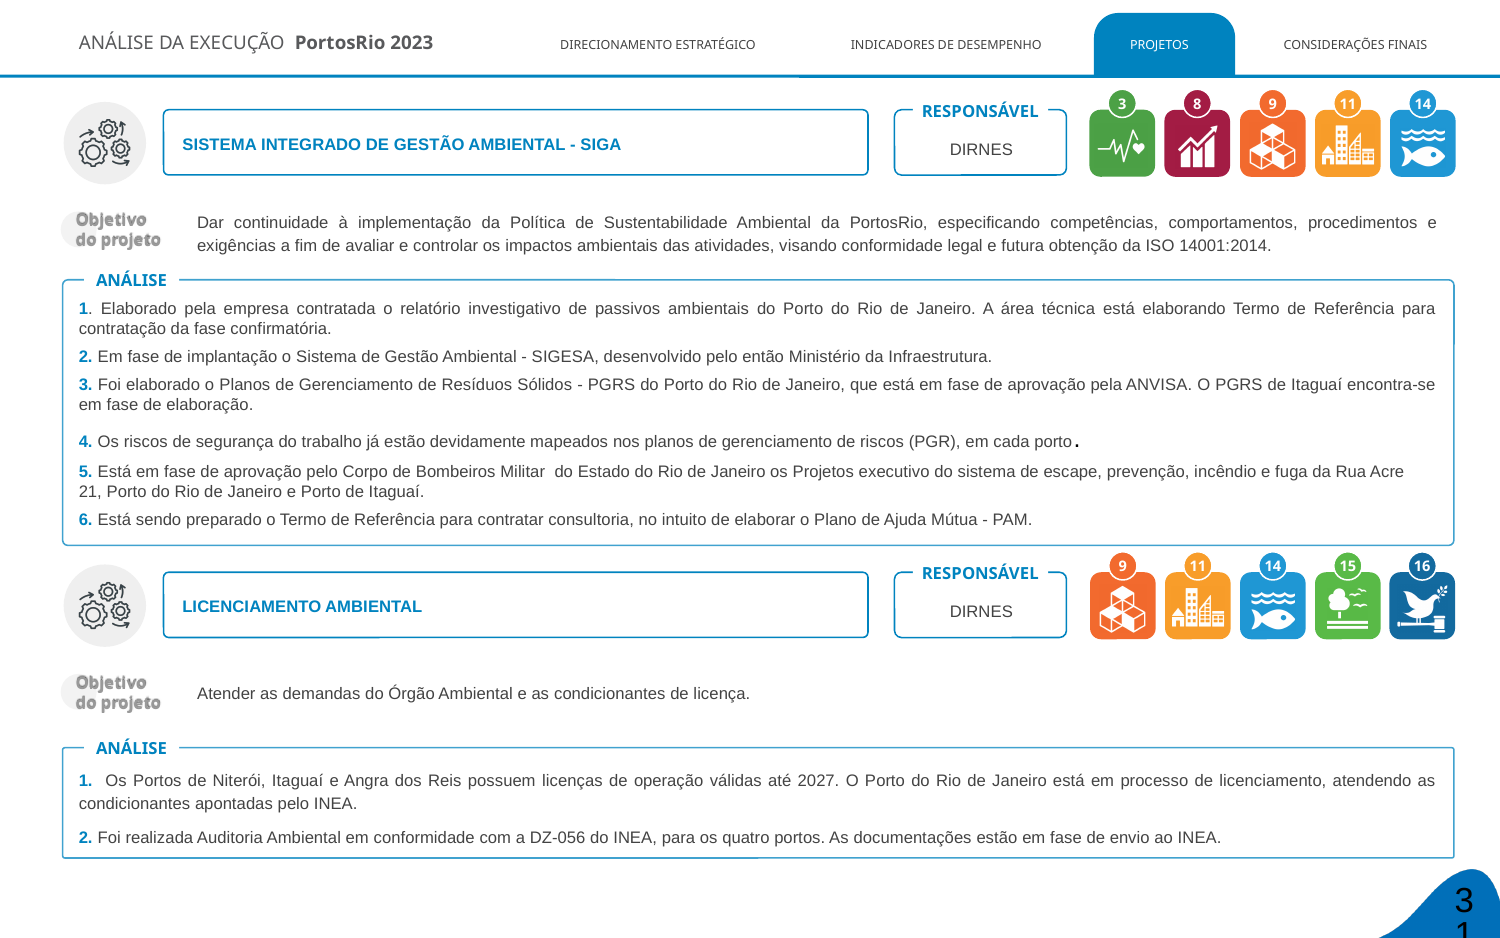

ANÁLISE DA EXECUÇÃO PortosRio 2023
DIRECIONAMENTO ESTRATÉGICO
INDICADORES DE DESEMPENHO
PROJETOS
CONSIDERAÇÕES FINAIS
3
8
9
11
14
RESPONSÁVEL
DIRNES
SISTEMA INTEGRADO DE GESTÃO AMBIENTAL - SIGA
Objetivo
do projeto
Dar continuidade à implementação da Política de Sustentabilidade Ambiental da PortosRio, especificando competências, comportamentos, procedimentos e exigências a fim de avaliar e controlar os impactos ambientais das atividades, visando conformidade legal e futura obtenção da ISO 14001:2014.
ANÁLISE
1. Elaborado pela empresa contratada o relatório investigativo de passivos ambientais do Porto do Rio de Janeiro. A área técnica está elaborando Termo de Referência para contratação da fase confirmatória.
2. Em fase de implantação o Sistema de Gestão Ambiental - SIGESA, desenvolvido pelo então Ministério da Infraestrutura.
3. Foi elaborado o Planos de Gerenciamento de Resíduos Sólidos - PGRS do Porto do Rio de Janeiro, que está em fase de aprovação pela ANVISA. O PGRS de Itaguaí encontra-se em fase de elaboração.
4. Os riscos de segurança do trabalho já estão devidamente mapeados nos planos de gerenciamento de riscos (PGR), em cada porto.
5. Está em fase de aprovação pelo Corpo de Bombeiros Militar do Estado do Rio de Janeiro os Projetos executivo do sistema de escape, prevenção, incêndio e fuga da Rua Acre 21, Porto do Rio de Janeiro e Porto de Itaguaí.
6. Está sendo preparado o Termo de Referência para contratar consultoria, no intuito de elaborar o Plano de Ajuda Mútua - PAM.
9
11
14
15
16
RESPONSÁVEL
DIRNES
LICENCIAMENTO AMBIENTAL
Objetivo
do projeto
Atender as demandas do Órgão Ambiental e as condicionantes de licença.
ANÁLISE
1. Os Portos de Niterói, Itaguaí e Angra dos Reis possuem licenças de operação válidas até 2027. O Porto do Rio de Janeiro está em processo de licenciamento, atendendo as condicionantes apontadas pelo INEA.
2. Foi realizada Auditoria Ambiental em conformidade com a DZ-056 do INEA, para os quatro portos. As documentações estão em fase de envio ao INEA.